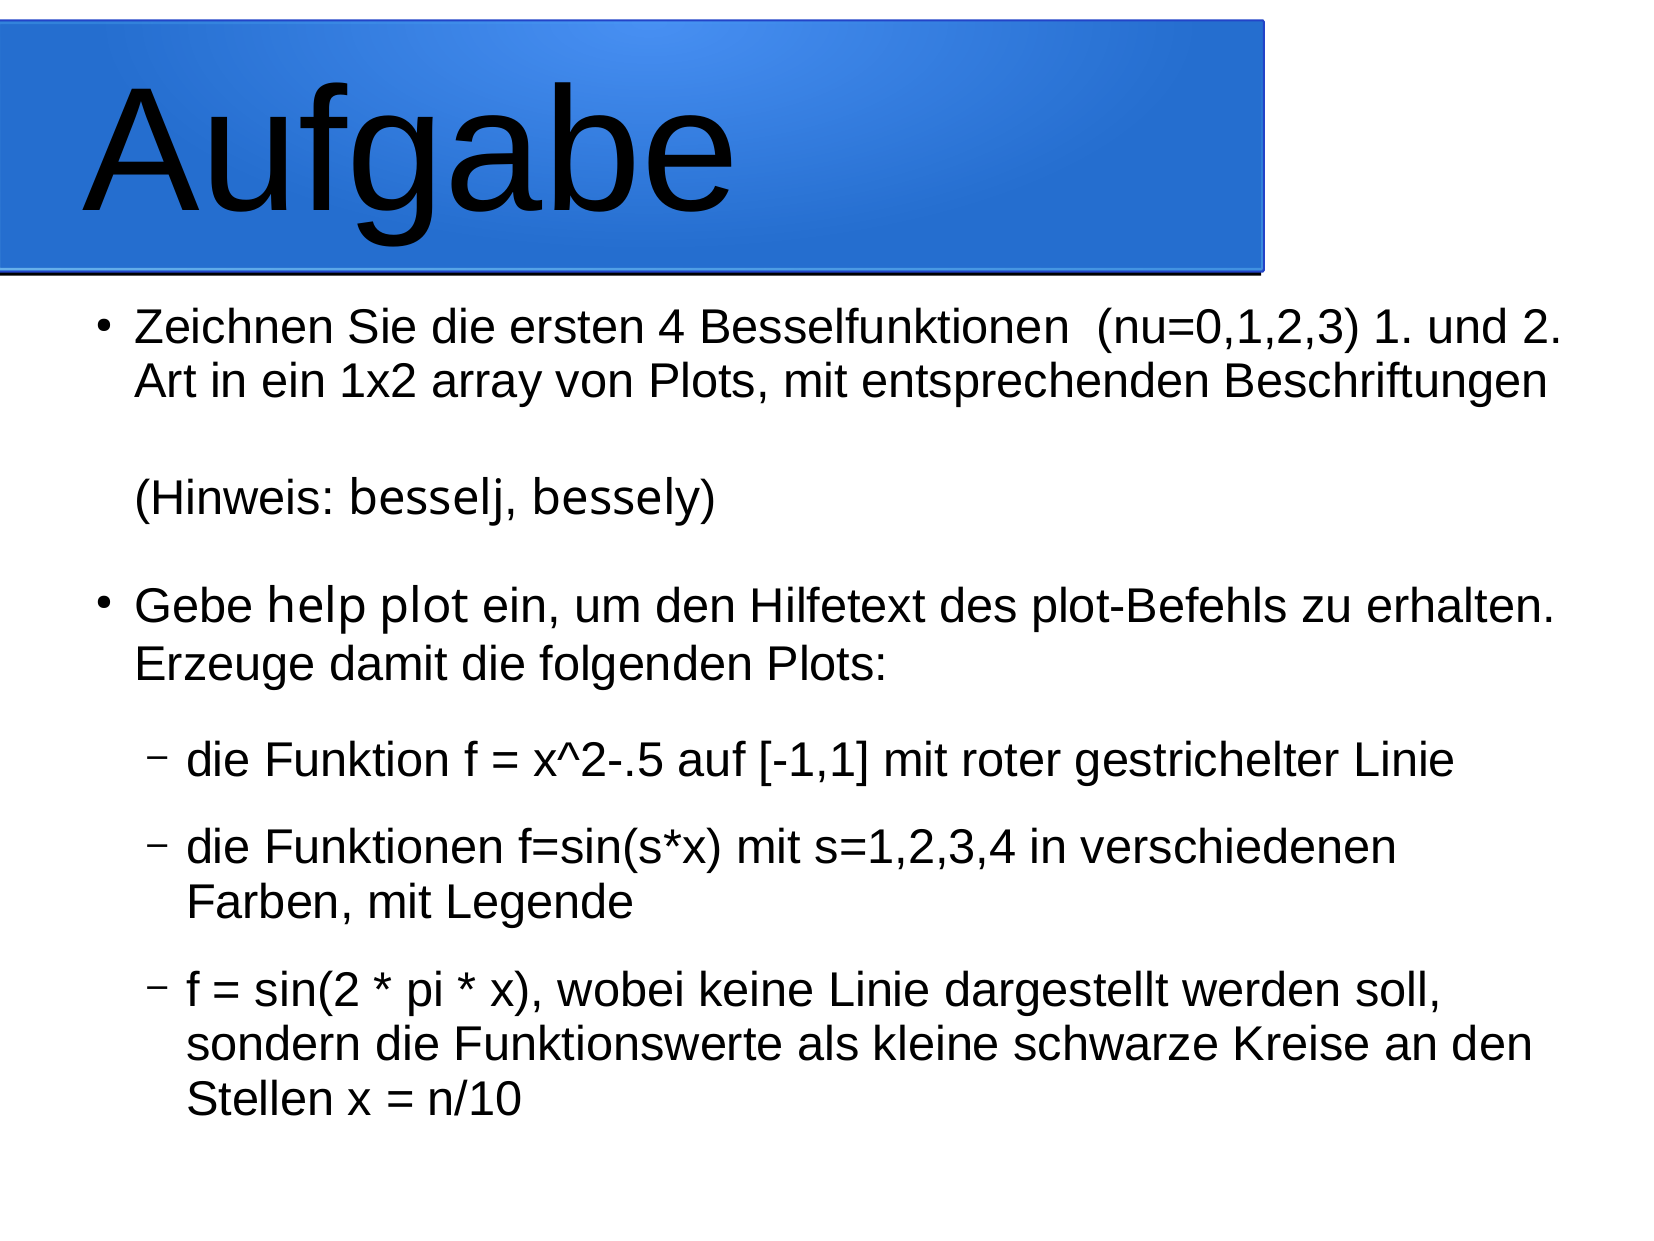

# Aufgabe
Zeichnen Sie die ersten 4 Besselfunktionen (nu=0,1,2,3) 1. und 2. Art in ein 1x2 array von Plots, mit entsprechenden Beschriftungen
(Hinweis: besselj, bessely)
Gebe help plot ein, um den Hilfetext des plot-Befehls zu erhalten. Erzeuge damit die folgenden Plots:
die Funktion f = x^2-.5 auf [-1,1] mit roter gestrichelter Linie
die Funktionen f=sin(s*x) mit s=1,2,3,4 in verschiedenen Farben, mit Legende
f = sin(2 * pi * x), wobei keine Linie dargestellt werden soll, sondern die Funktionswerte als kleine schwarze Kreise an den Stellen x = n/10